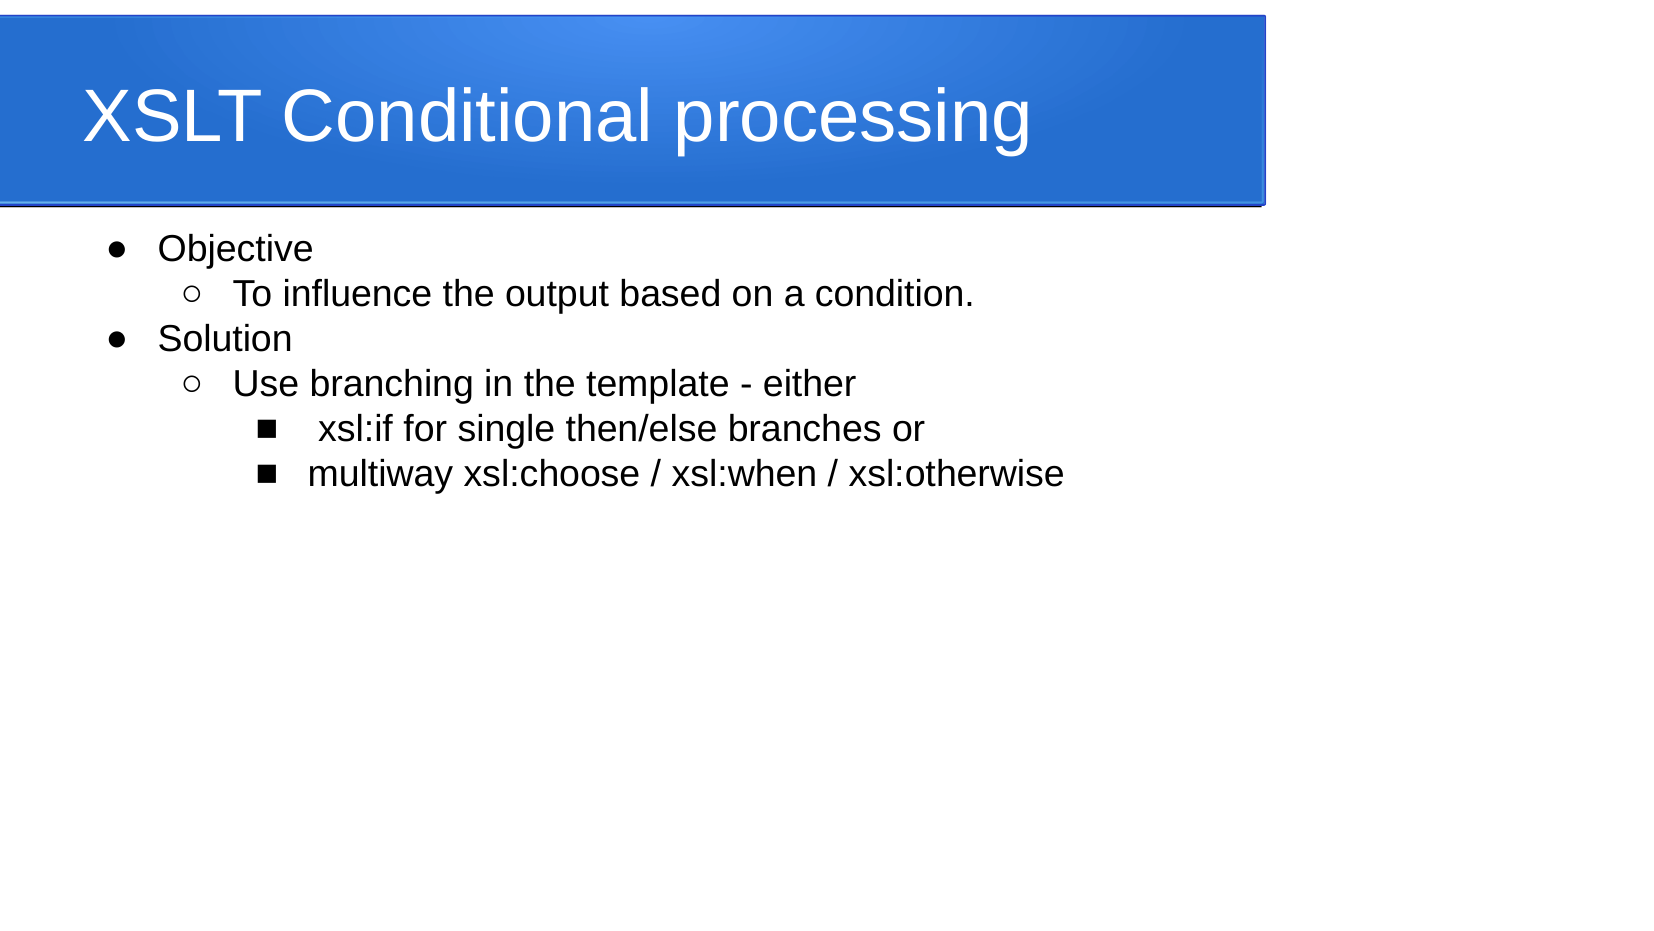

# XSLT Conditional processing
Objective
To influence the output based on a condition.
Solution
Use branching in the template - either
 xsl:if for single then/else branches or
multiway xsl:choose / xsl:when / xsl:otherwise